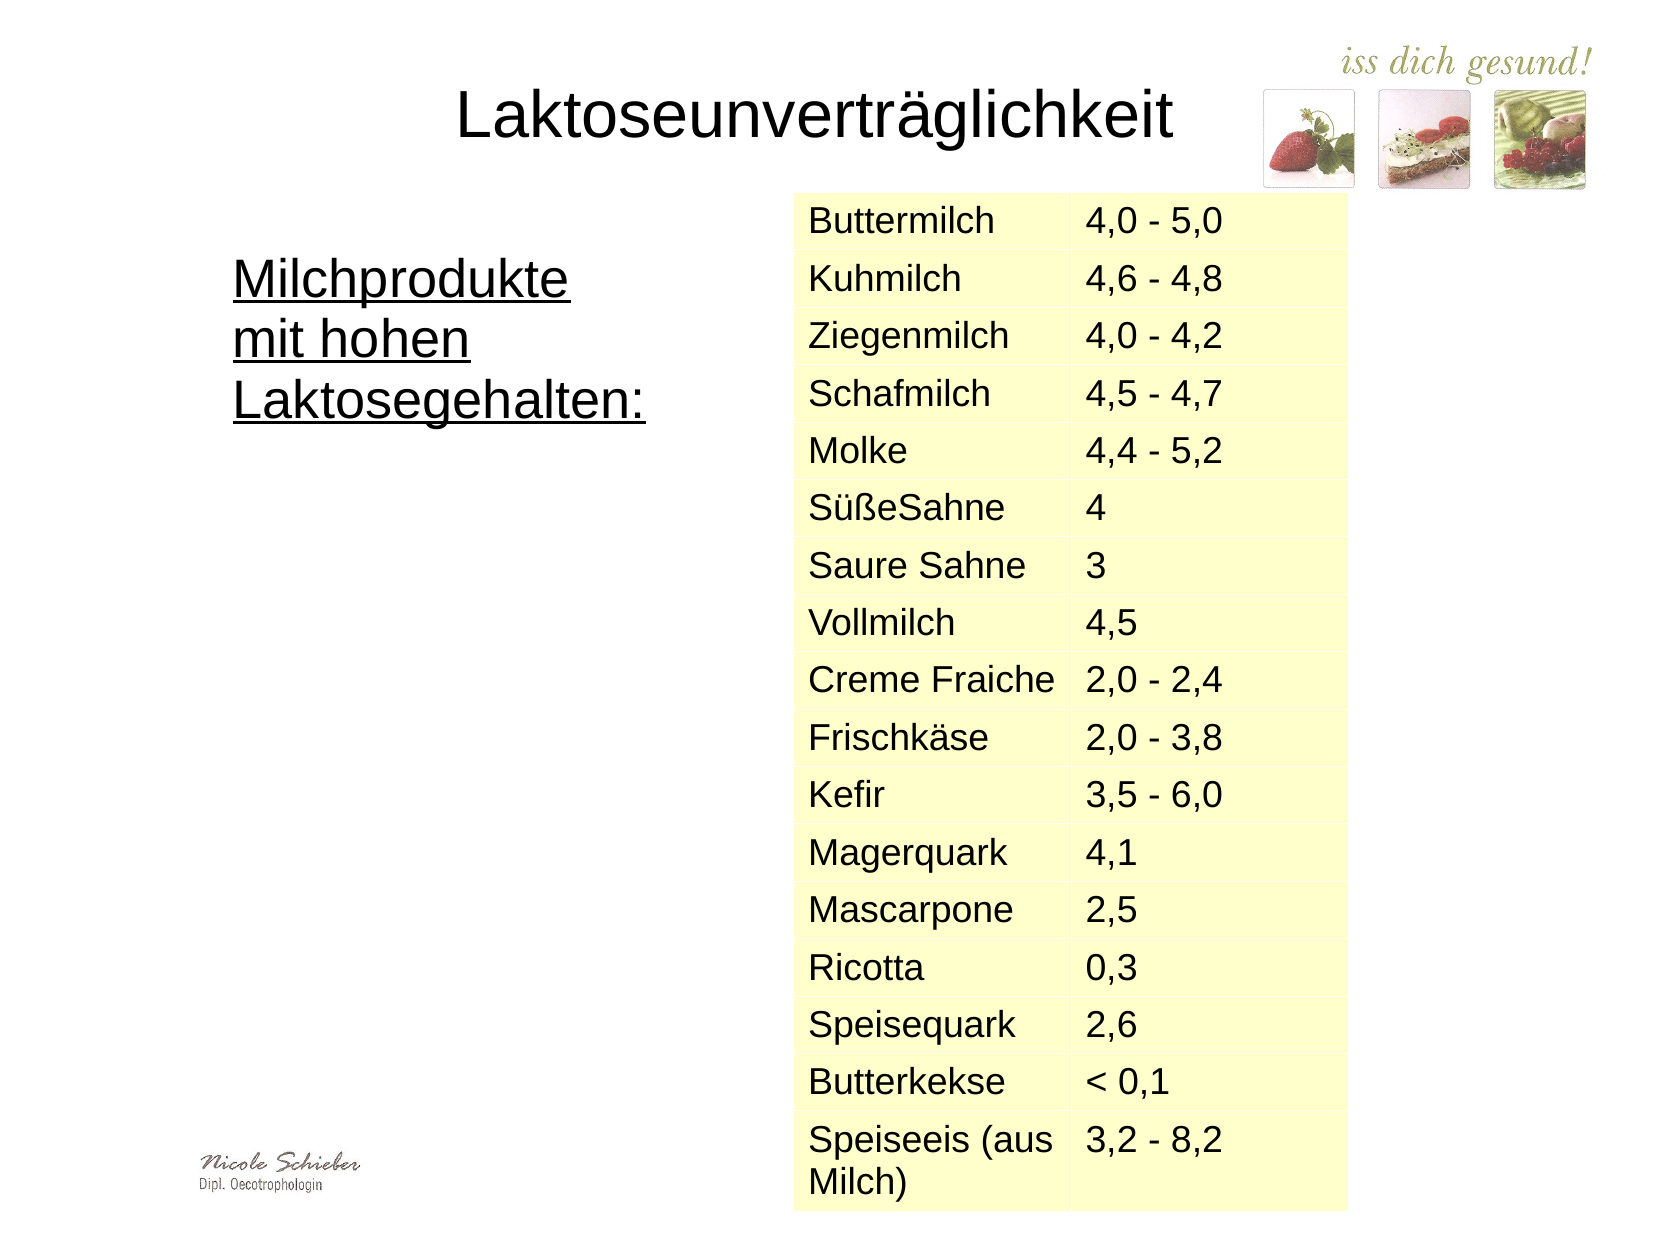

# Laktoseunverträglichkeit
| Buttermilch | 4,0 - 5,0 |
| --- | --- |
| Kuhmilch | 4,6 - 4,8 |
| Ziegenmilch | 4,0 - 4,2 |
| Schafmilch | 4,5 - 4,7 |
| Molke | 4,4 - 5,2 |
| SüßeSahne | 4 |
| Saure Sahne | 3 |
| Vollmilch | 4,5 |
| Creme Fraiche | 2,0 - 2,4 |
| Frischkäse | 2,0 - 3,8 |
| Kefir | 3,5 - 6,0 |
| Magerquark | 4,1 |
| Mascarpone | 2,5 |
| Ricotta | 0,3 |
| Speisequark | 2,6 |
| Butterkekse | < 0,1 |
| Speiseeis (aus Milch) | 3,2 - 8,2 |
Milchprodukte
mit hohen
Laktosegehalten: